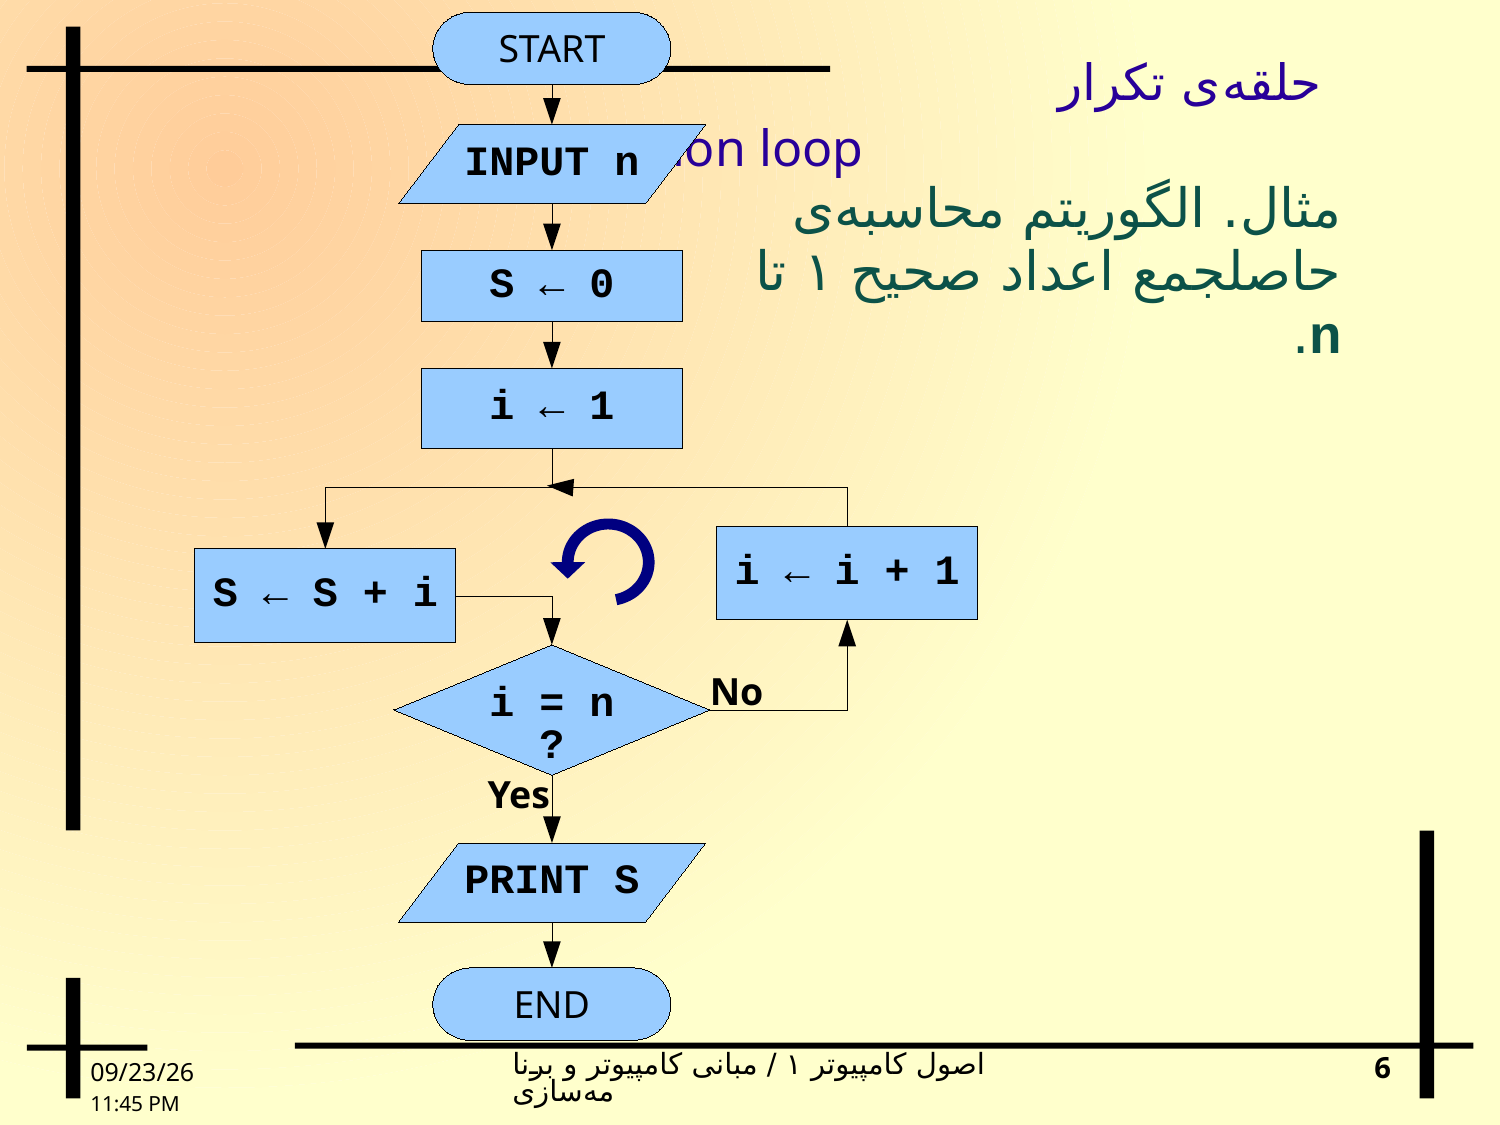

START
# حلقه‌ی تکرار Iteration loop
INPUT n
مثال. الگوریتم محاسبه‌ی حاصلجمع اعداد صحیح ۱ تا n.
S ← 0
i ← 1
i ← i + 1
S ← S + i
i = n
?
No
Yes
PRINT S
END
اصول کامپیوتر ۱ / مبانی کامپیوتر و برنامه‌سازی
6